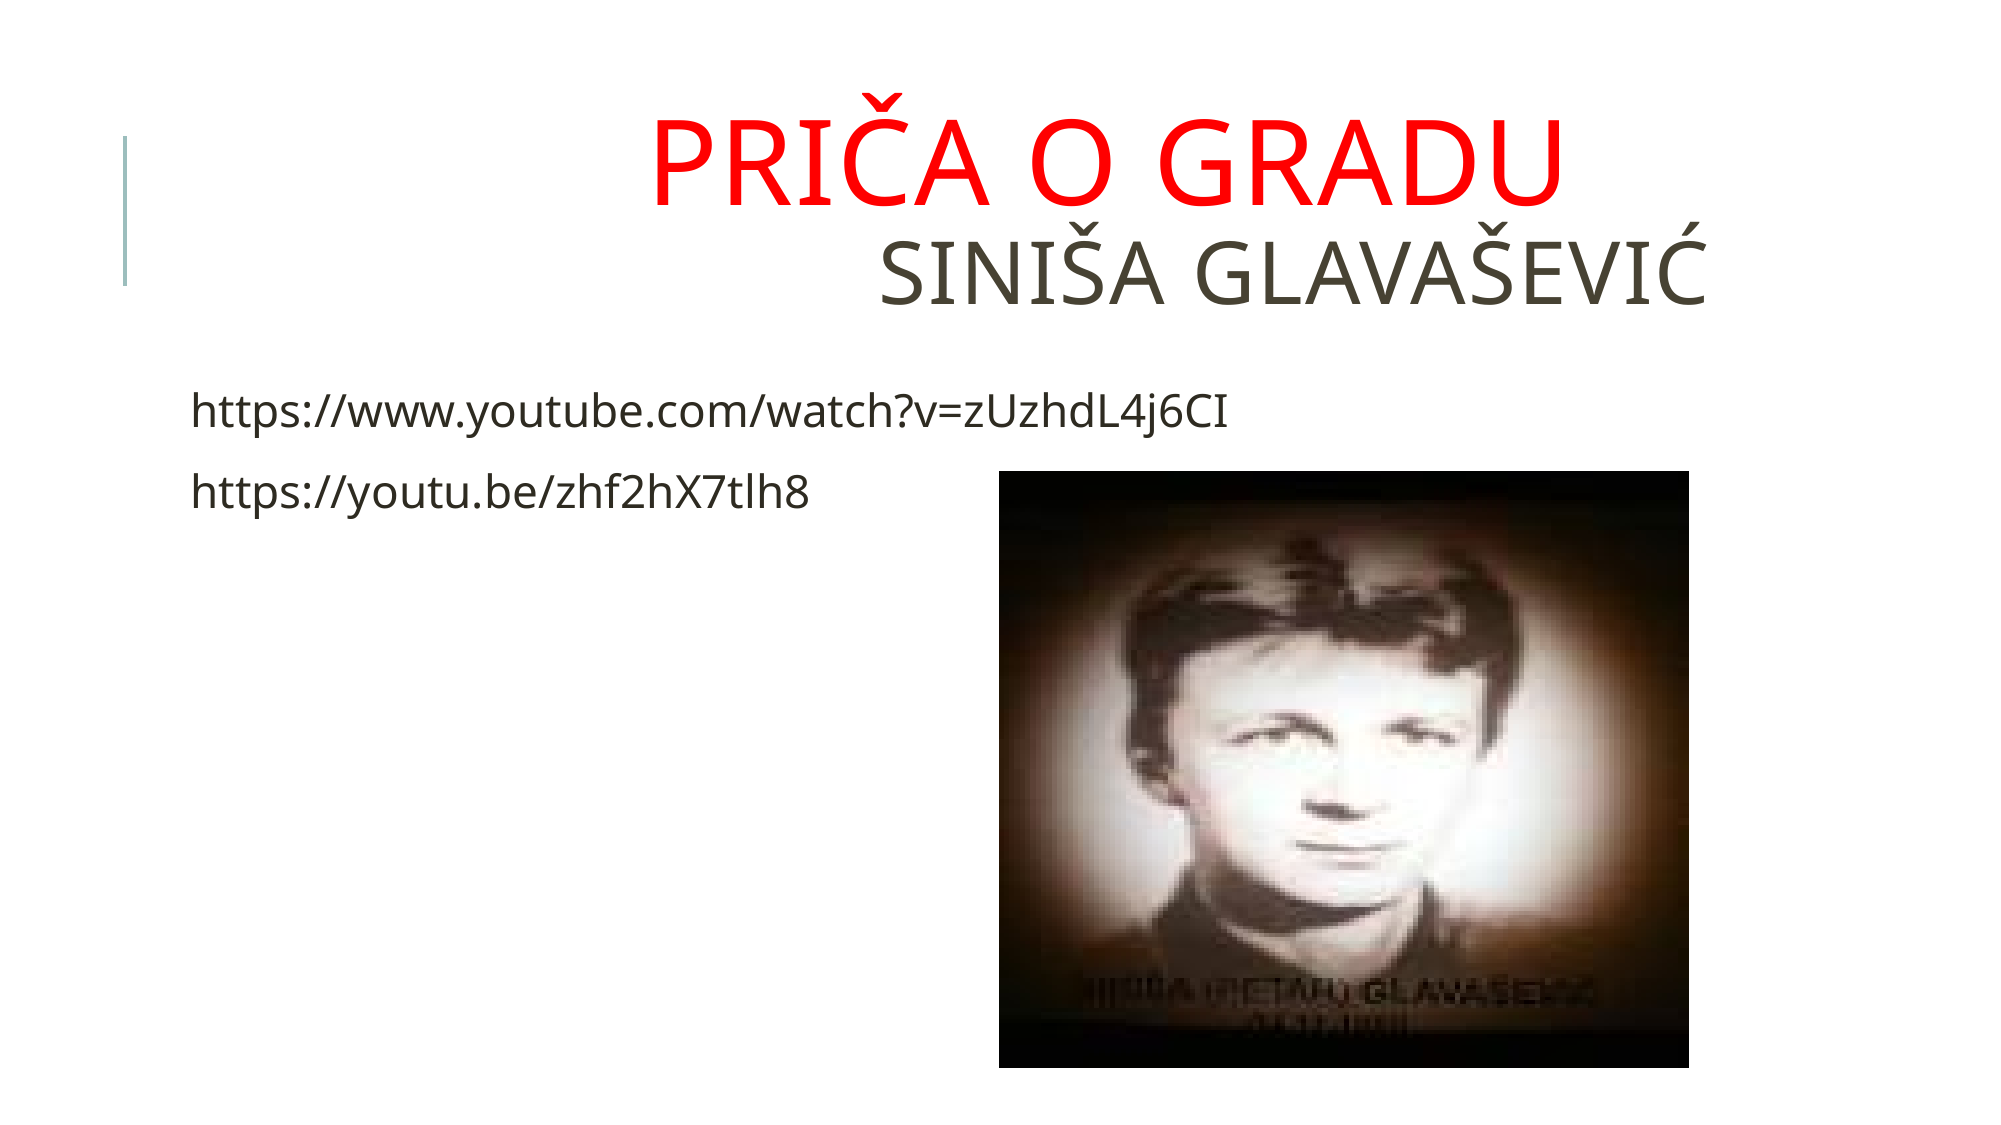

# PRIČA O GRADU sINIŠA GLAVAŠEVIĆ
https://www.youtube.com/watch?v=zUzhdL4j6CI
https://youtu.be/zhf2hX7tlh8